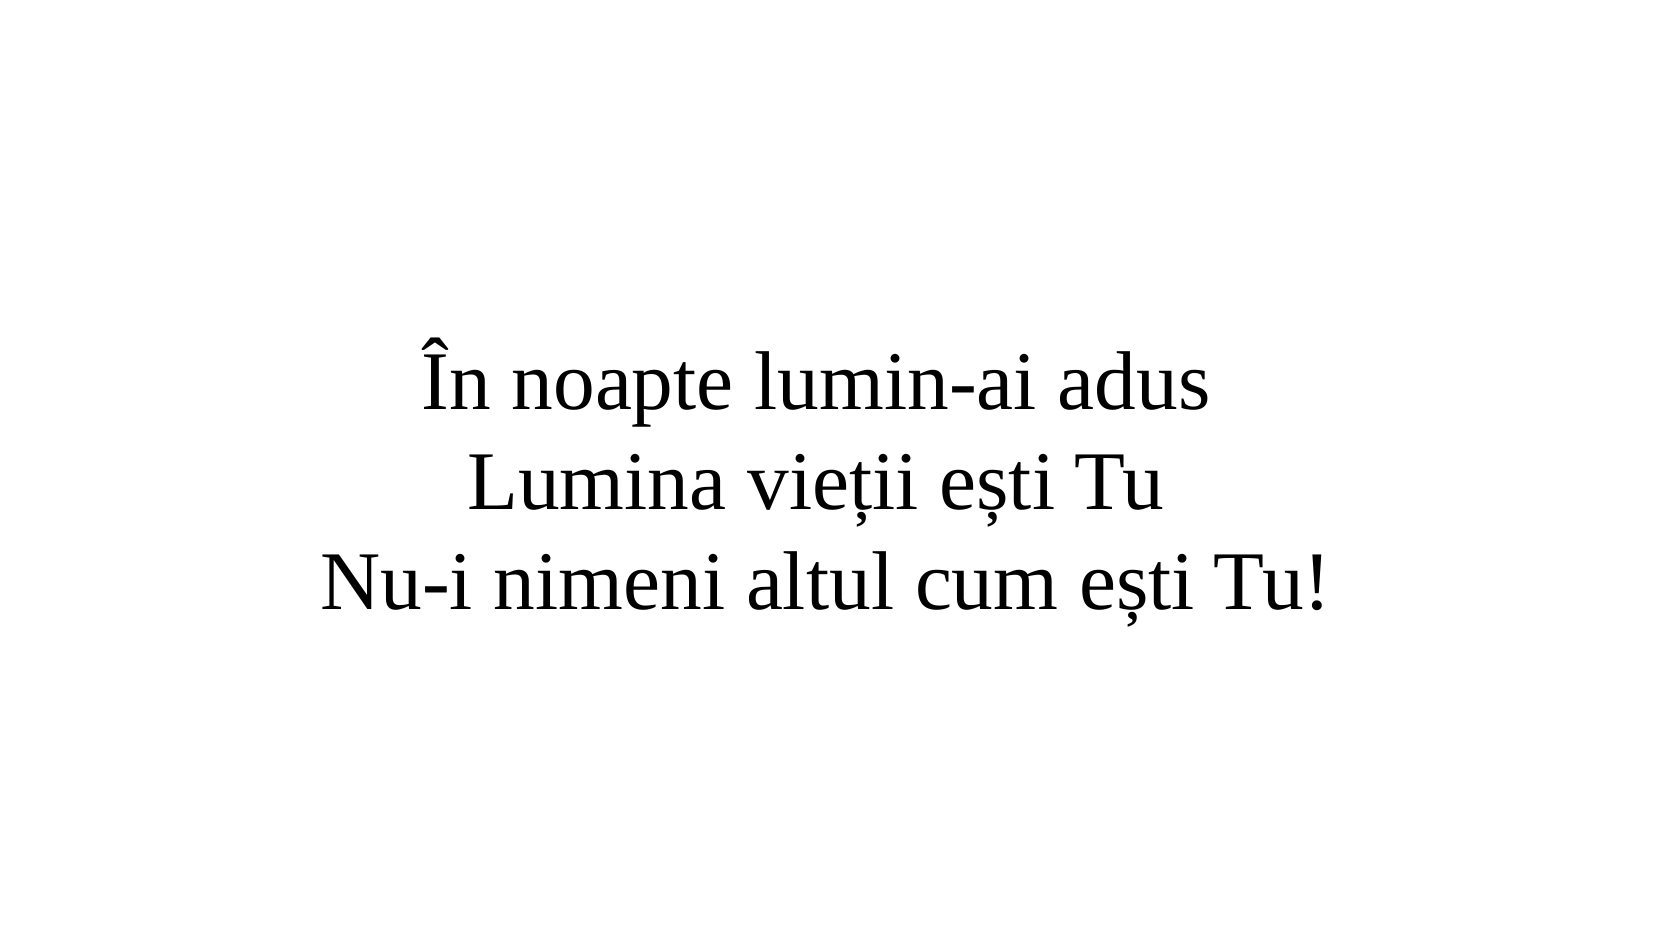

# În noapte lumin-ai adus
Lumina vieții ești Tu
Nu-i nimeni altul cum ești Tu!